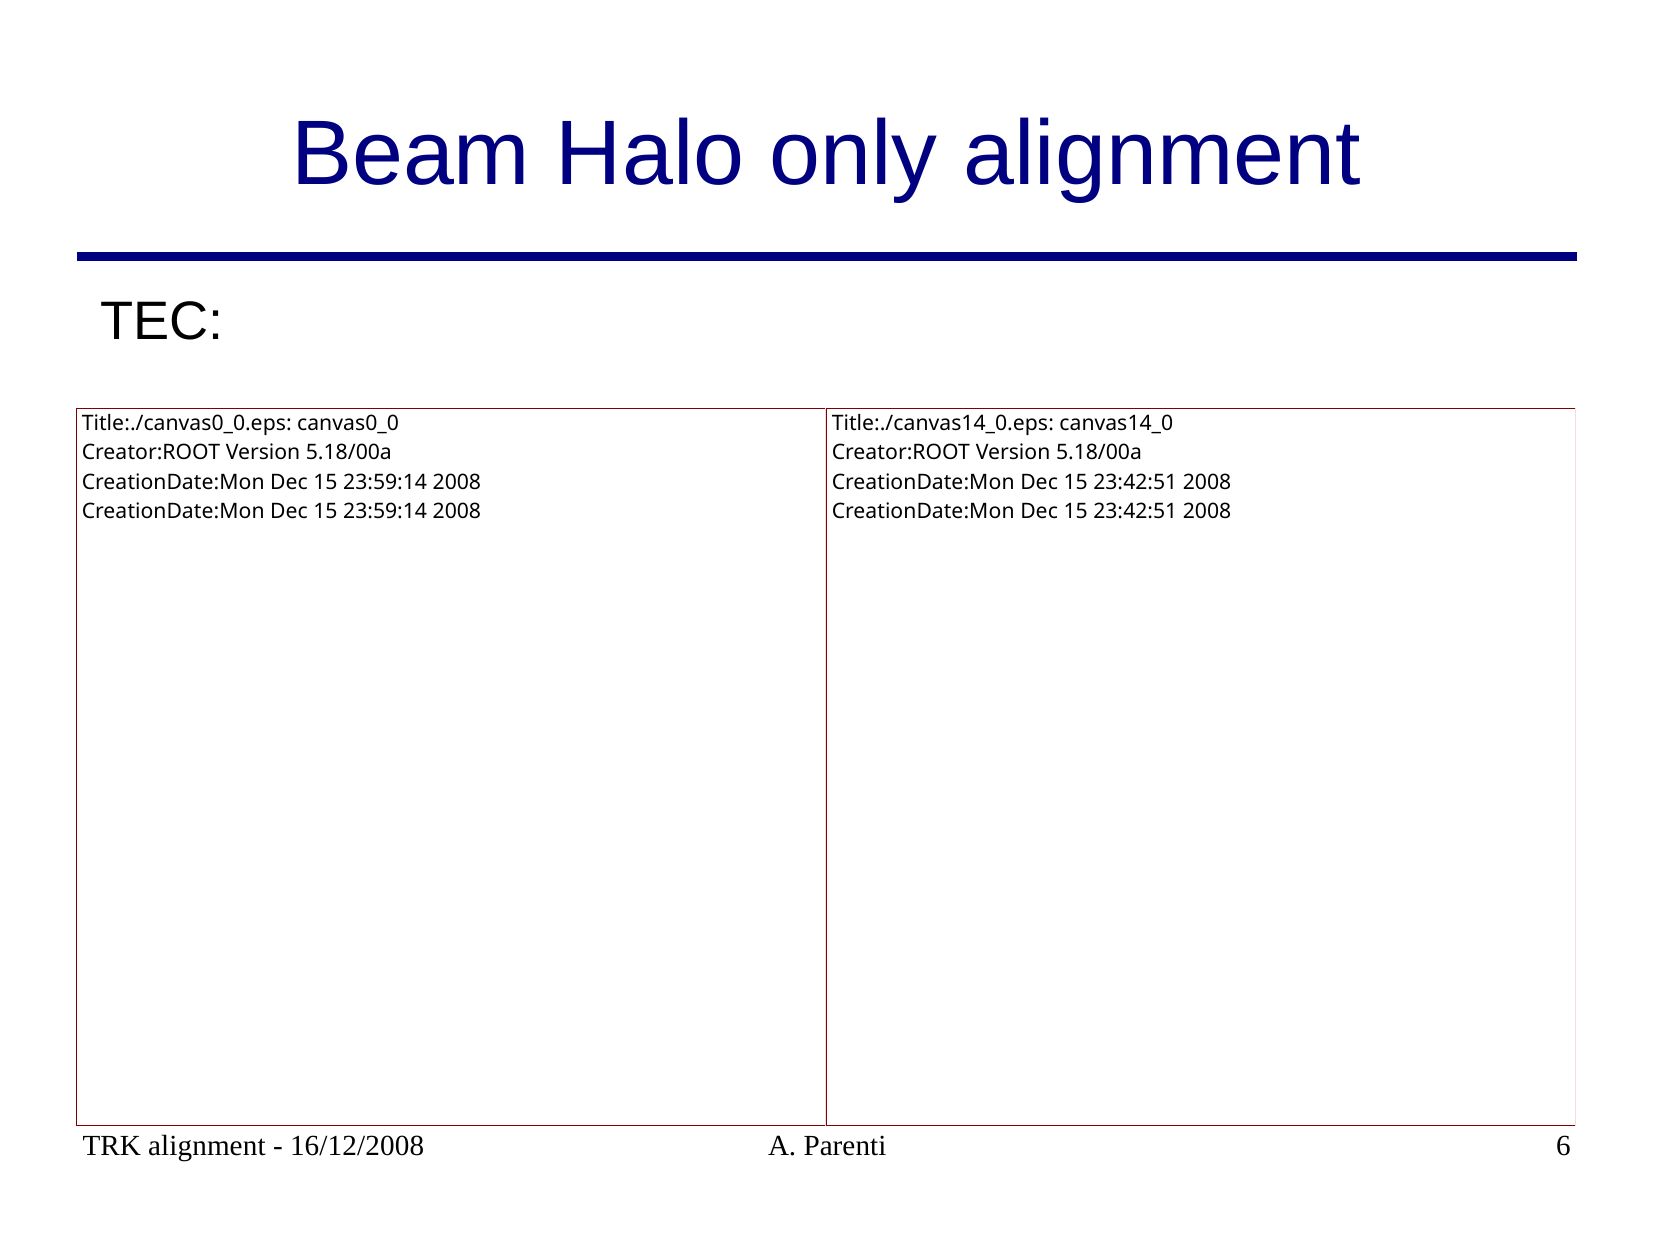

# Beam Halo only alignment
TEC:
6